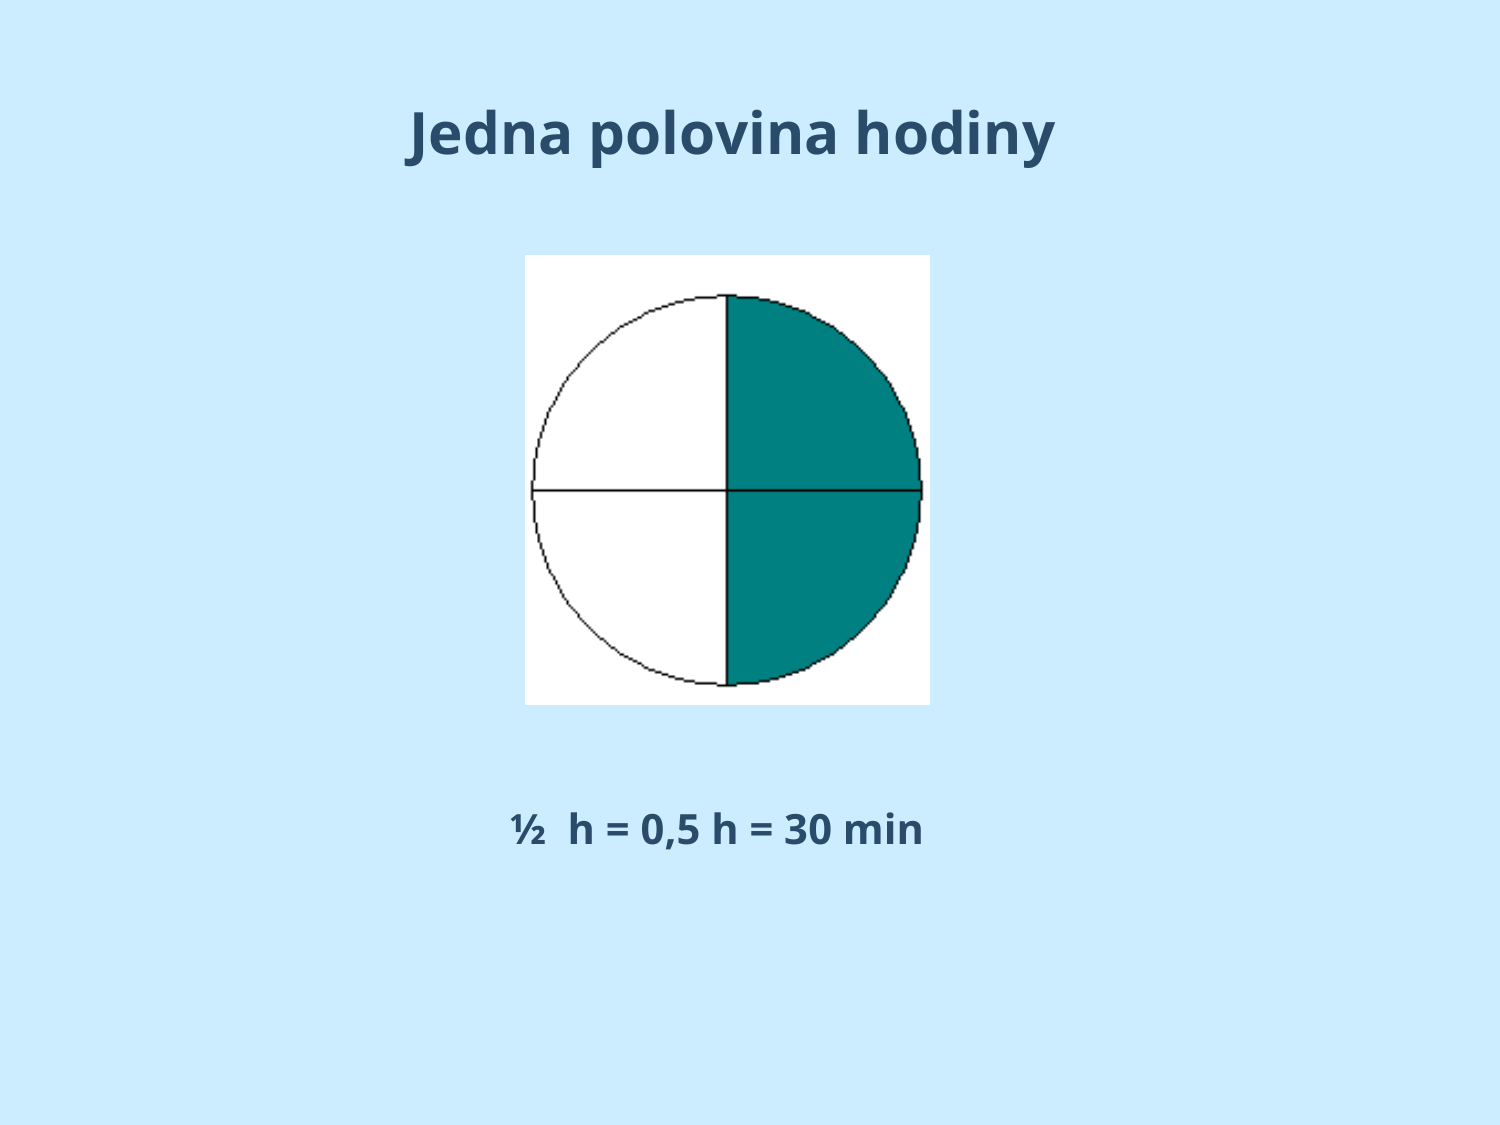

Jedna polovina hodiny
½ h = 0,5 h = 30 min